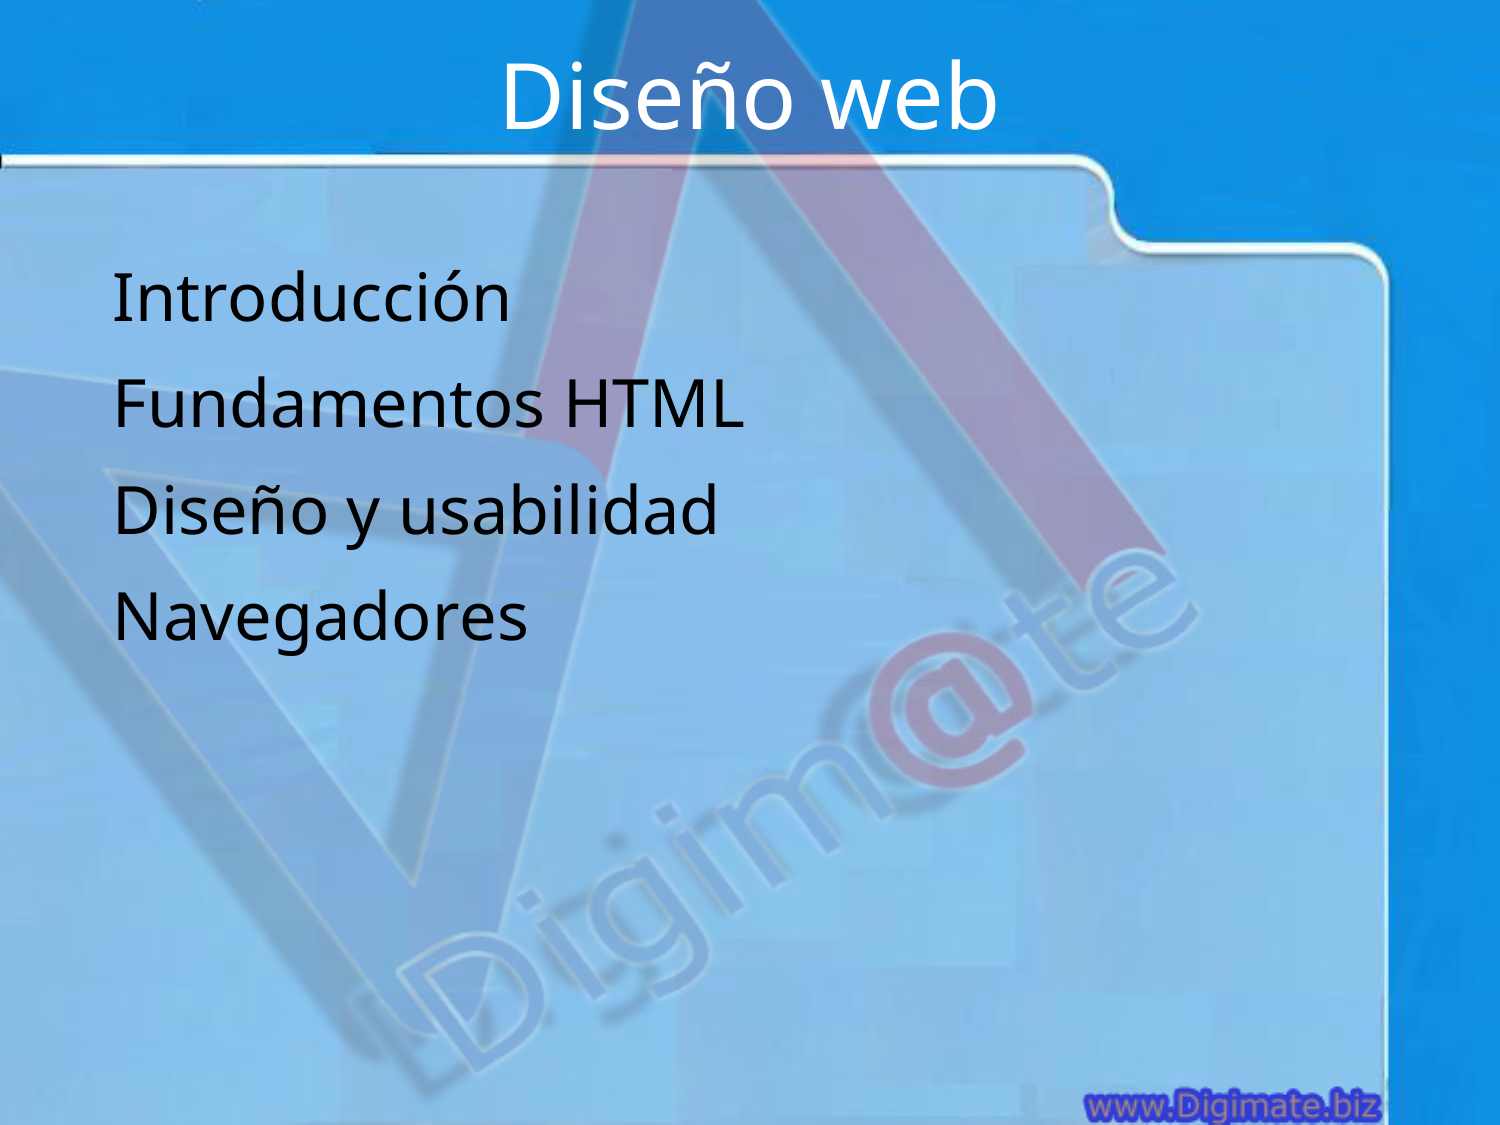

# Diseño web
Introducción
Fundamentos HTML
Diseño y usabilidad
Navegadores